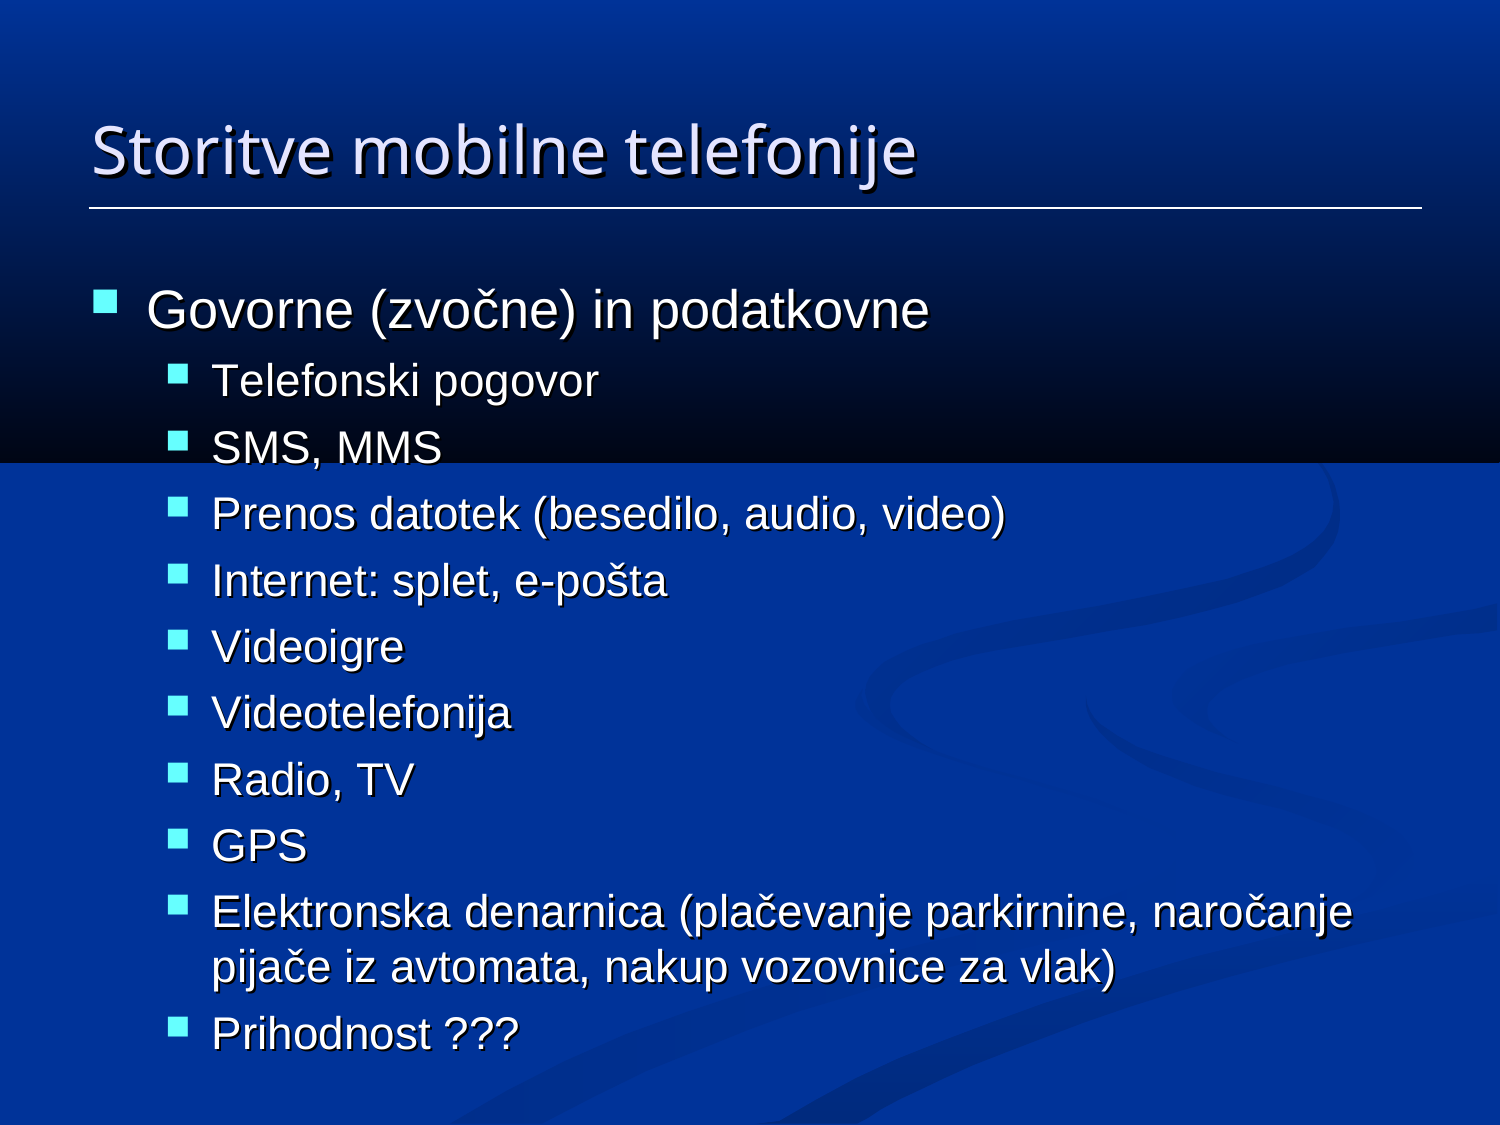

Storitve mobilne telefonije
# Govorne (zvočne) in podatkovne
Telefonski pogovor
SMS, MMS
Prenos datotek (besedilo, audio, video)
Internet: splet, e-pošta
Videoigre
Videotelefonija
Radio, TV
GPS
Elektronska denarnica (plačevanje parkirnine, naročanje pijače iz avtomata, nakup vozovnice za vlak)
Prihodnost ???